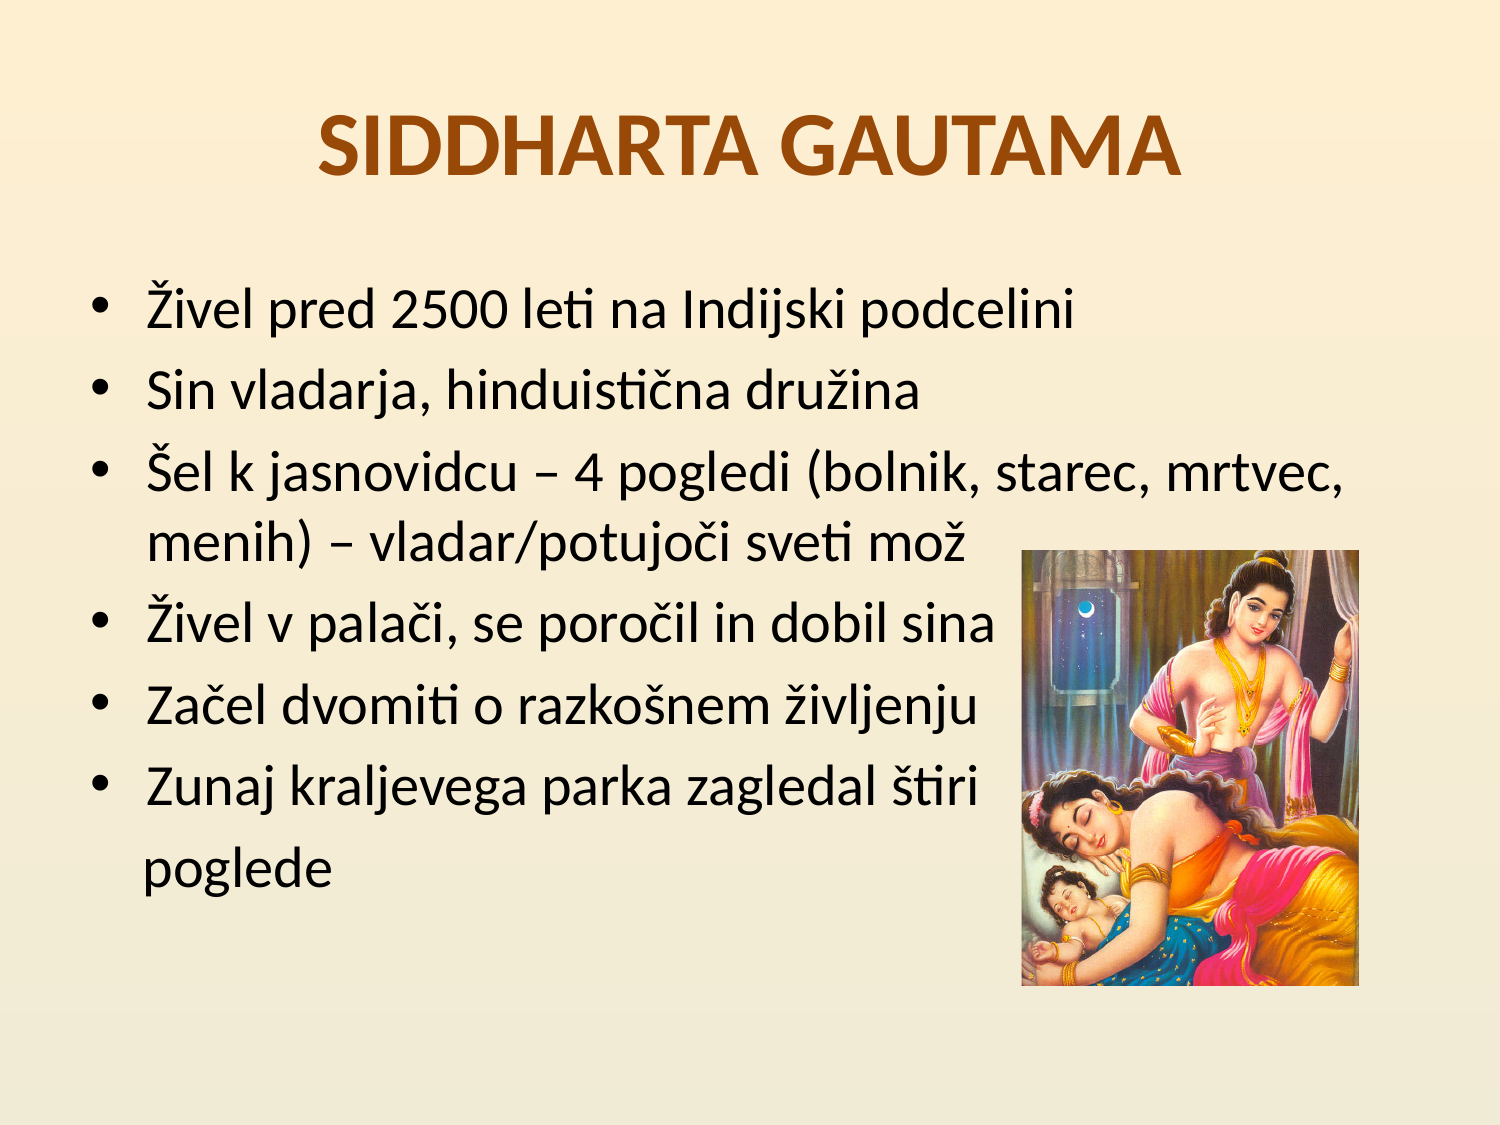

# SIDDHARTA GAUTAMA
Živel pred 2500 leti na Indijski podcelini
Sin vladarja, hinduistična družina
Šel k jasnovidcu – 4 pogledi (bolnik, starec, mrtvec, menih) – vladar/potujoči sveti mož
Živel v palači, se poročil in dobil sina
Začel dvomiti o razkošnem življenju
Zunaj kraljevega parka zagledal štiri
 poglede